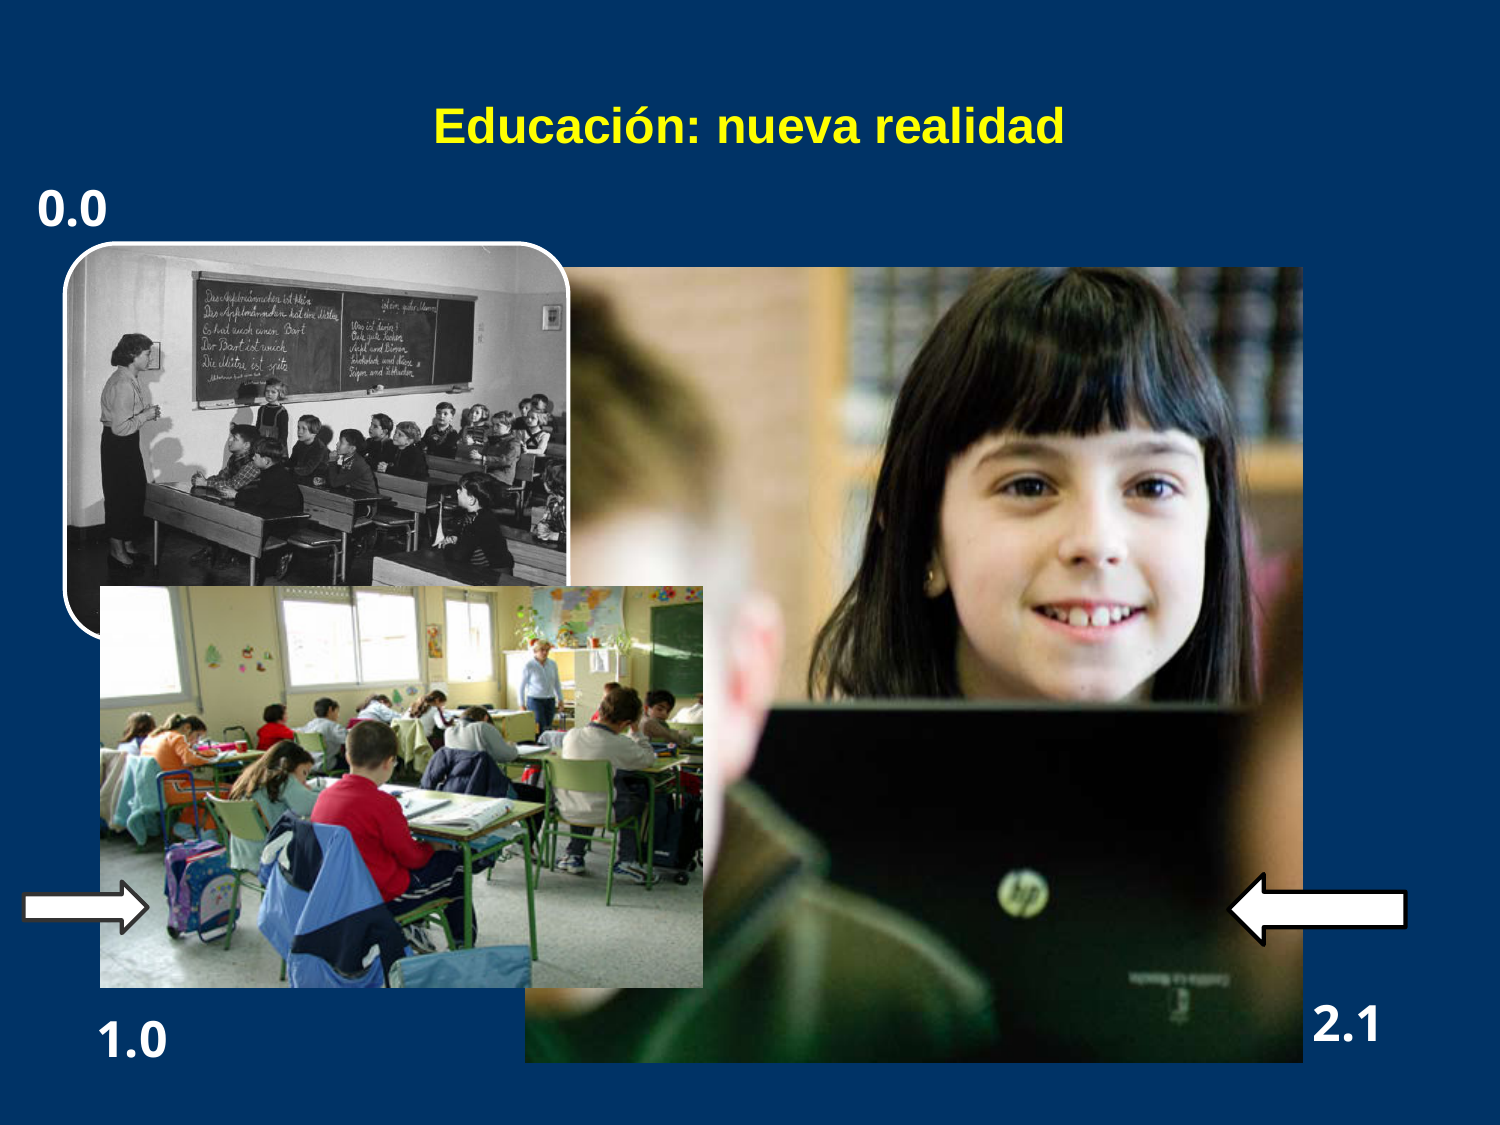

# Educación: nueva realidad
0.0
2.1
1.0